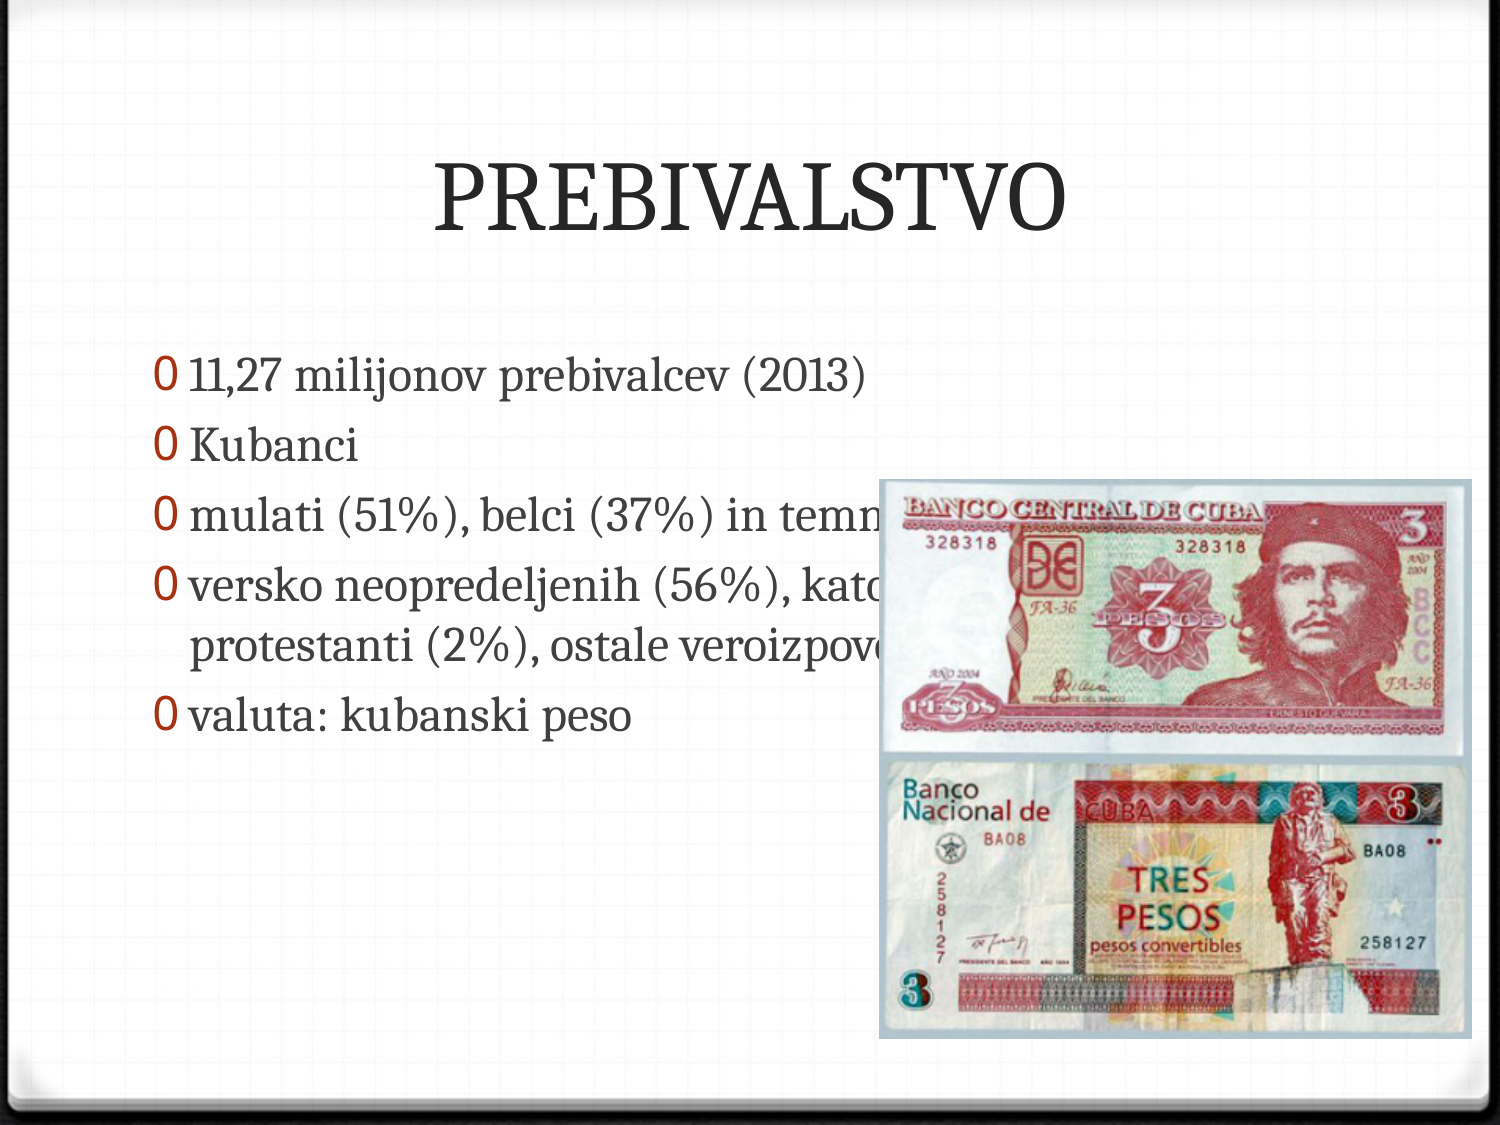

# PREBIVALSTVO
11,27 milijonov prebivalcev (2013)
Kubanci
mulati (51%), belci (37%) in temnopolti (11%)
versko neopredeljenih (56%), katoličani (40%), protestanti (2%), ostale veroizpovedi (2%)
valuta: kubanski peso